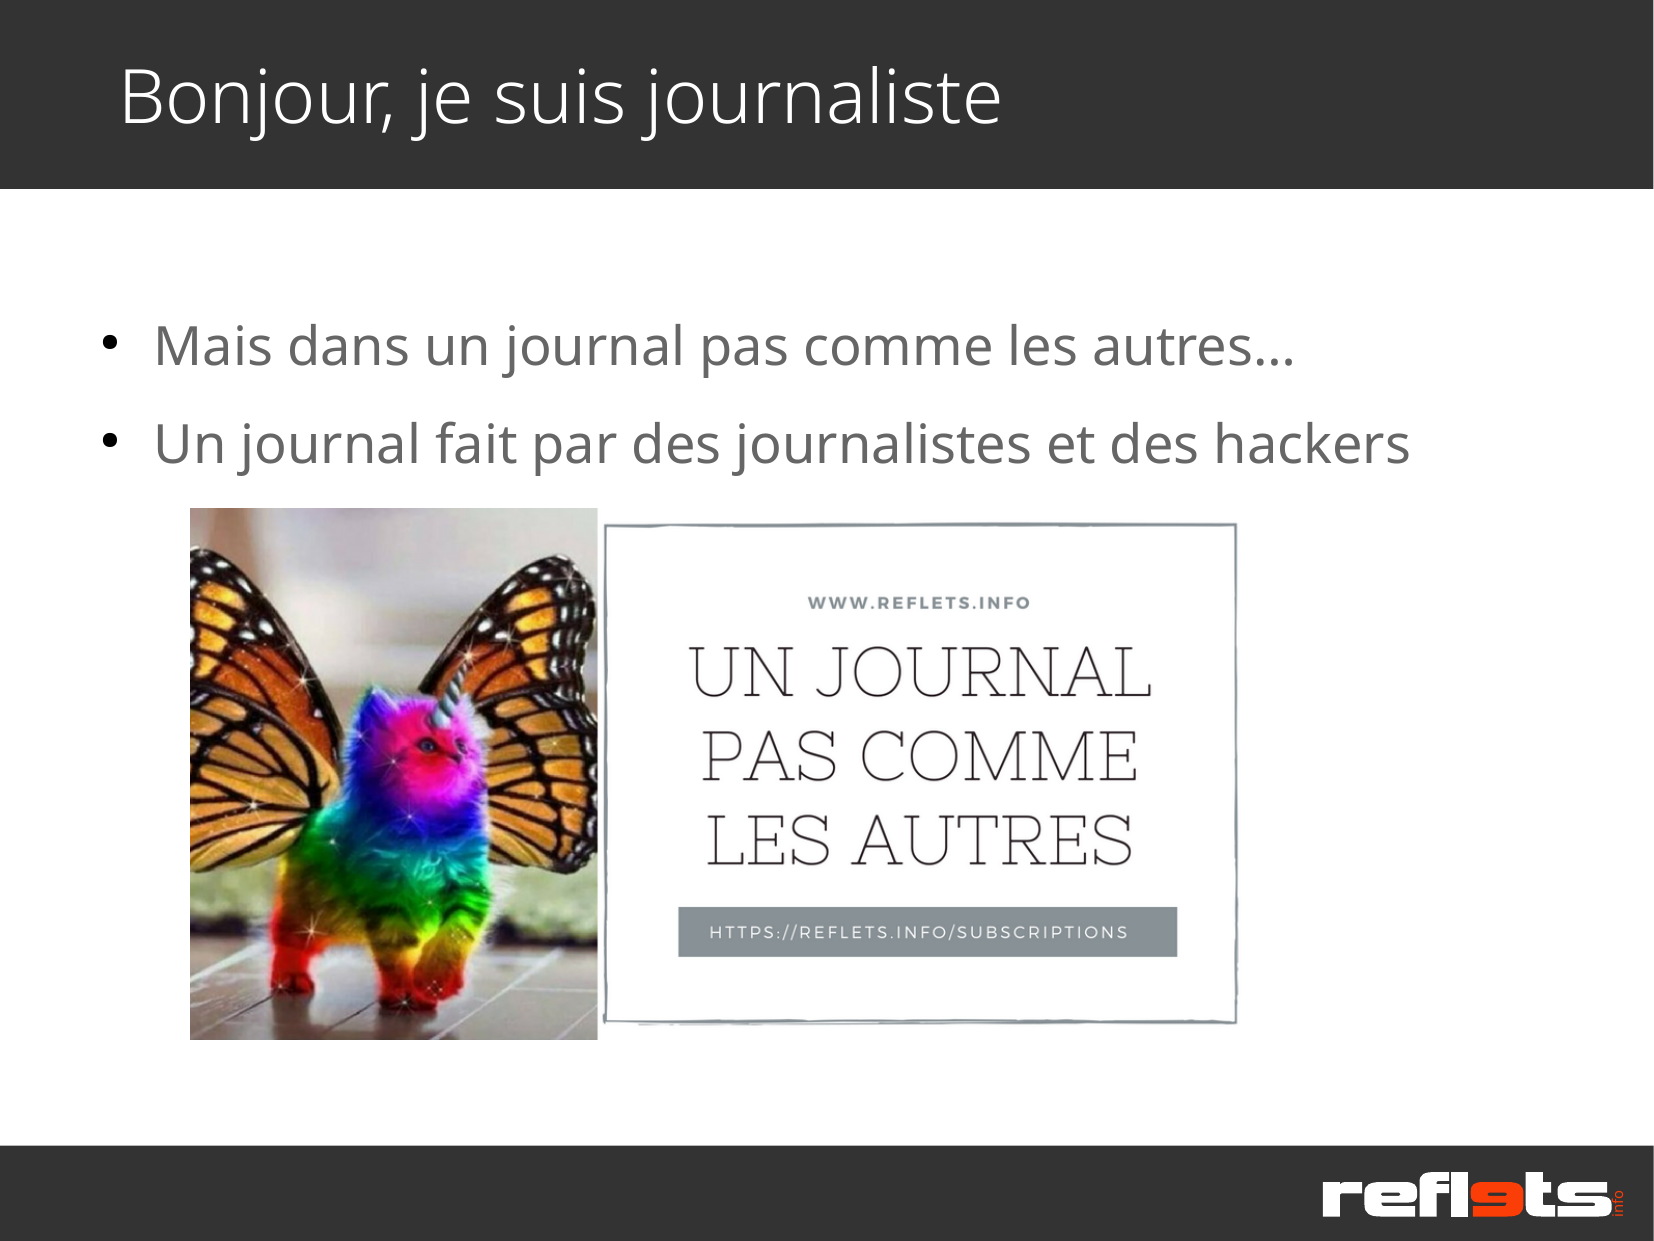

# Bonjour, je suis journaliste
Mais dans un journal pas comme les autres…
Un journal fait par des journalistes et des hackers